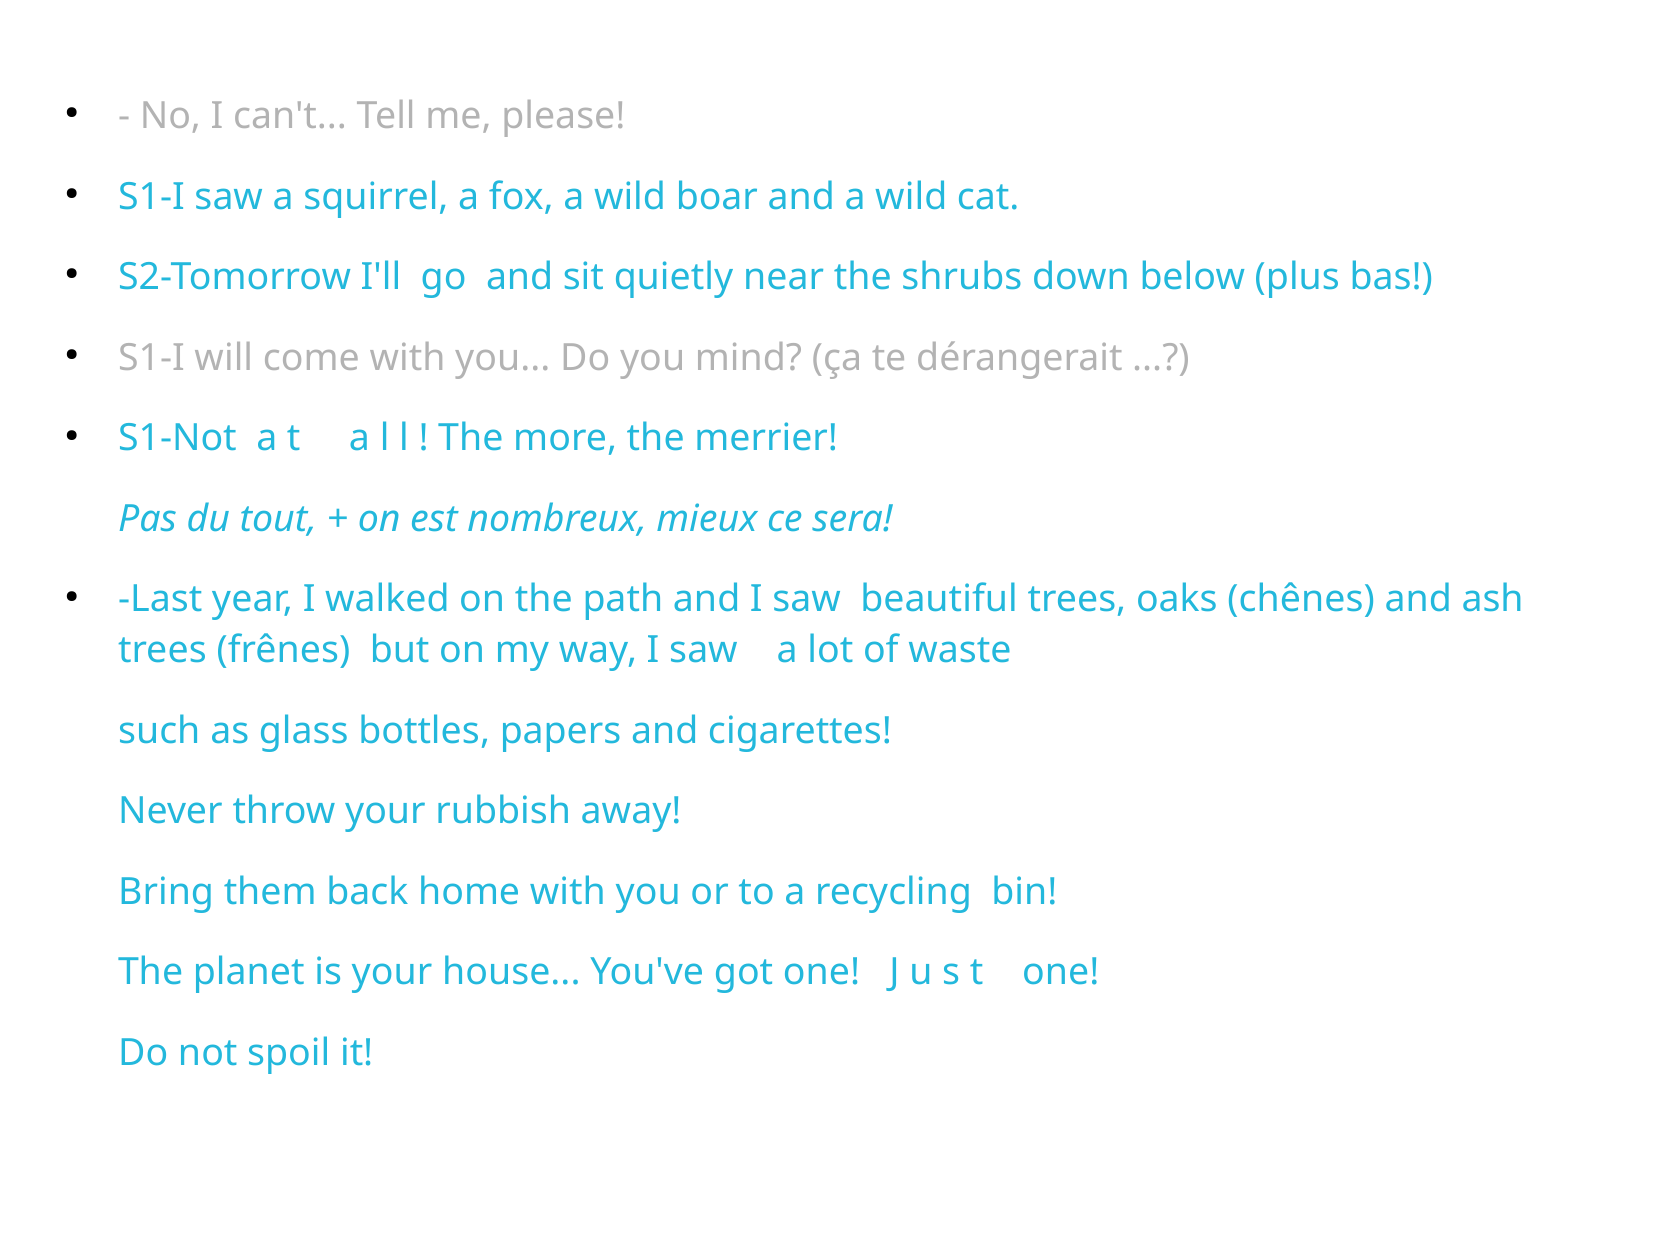

# - No, I can't... Tell me, please!
S1-I saw a squirrel, a fox, a wild boar and a wild cat.
S2-Tomorrow I'll go and sit quietly near the shrubs down below (plus bas!)
S1-I will come with you... Do you mind? (ça te dérangerait ...?)
S1-Not a t a l l ! The more, the merrier!
Pas du tout, + on est nombreux, mieux ce sera!
-Last year, I walked on the path and I saw beautiful trees, oaks (chênes) and ash trees (frênes) but on my way, I saw a lot of waste
such as glass bottles, papers and cigarettes!
Never throw your rubbish away!
Bring them back home with you or to a recycling bin!
The planet is your house... You've got one! J u s t one!
Do not spoil it!